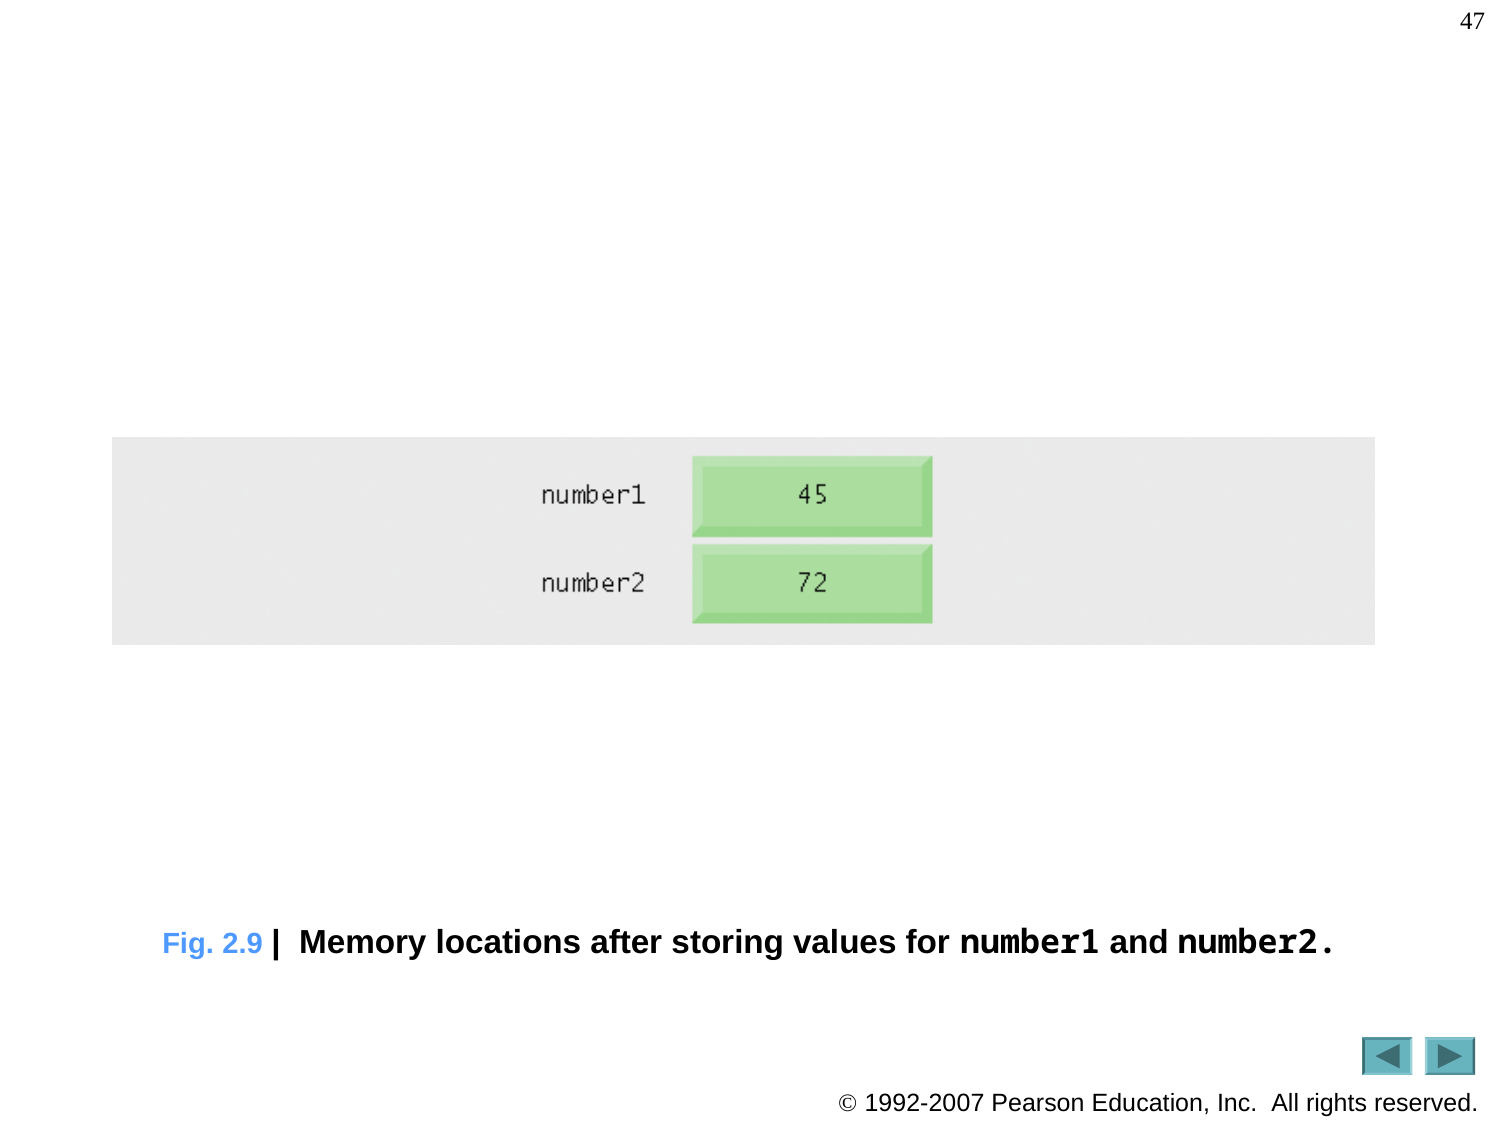

47
# Fig. 2.9 | Memory locations after storing values for number1 and number2.